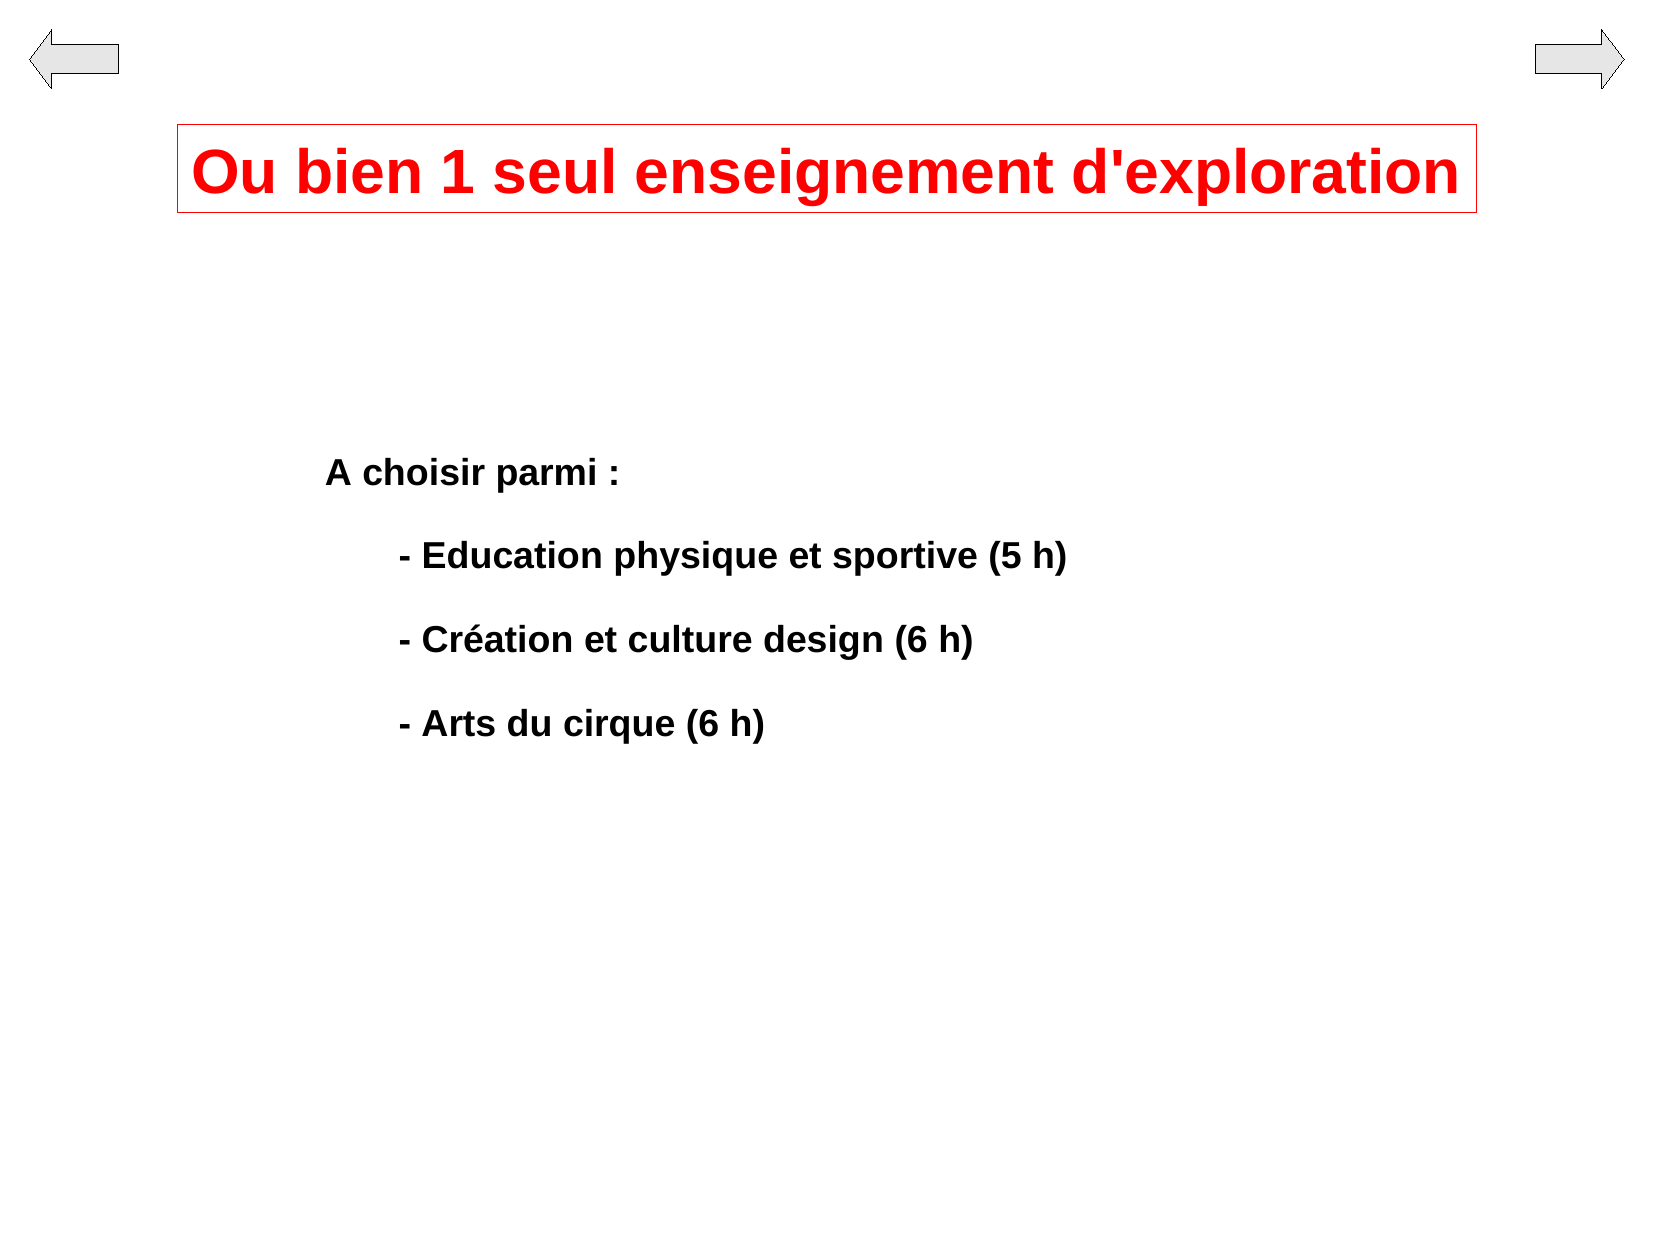

Ou bien 1 seul enseignement d'exploration
	A choisir parmi :
		- Education physique et sportive (5 h)
 		- Création et culture design (6 h)
		- Arts du cirque (6 h)